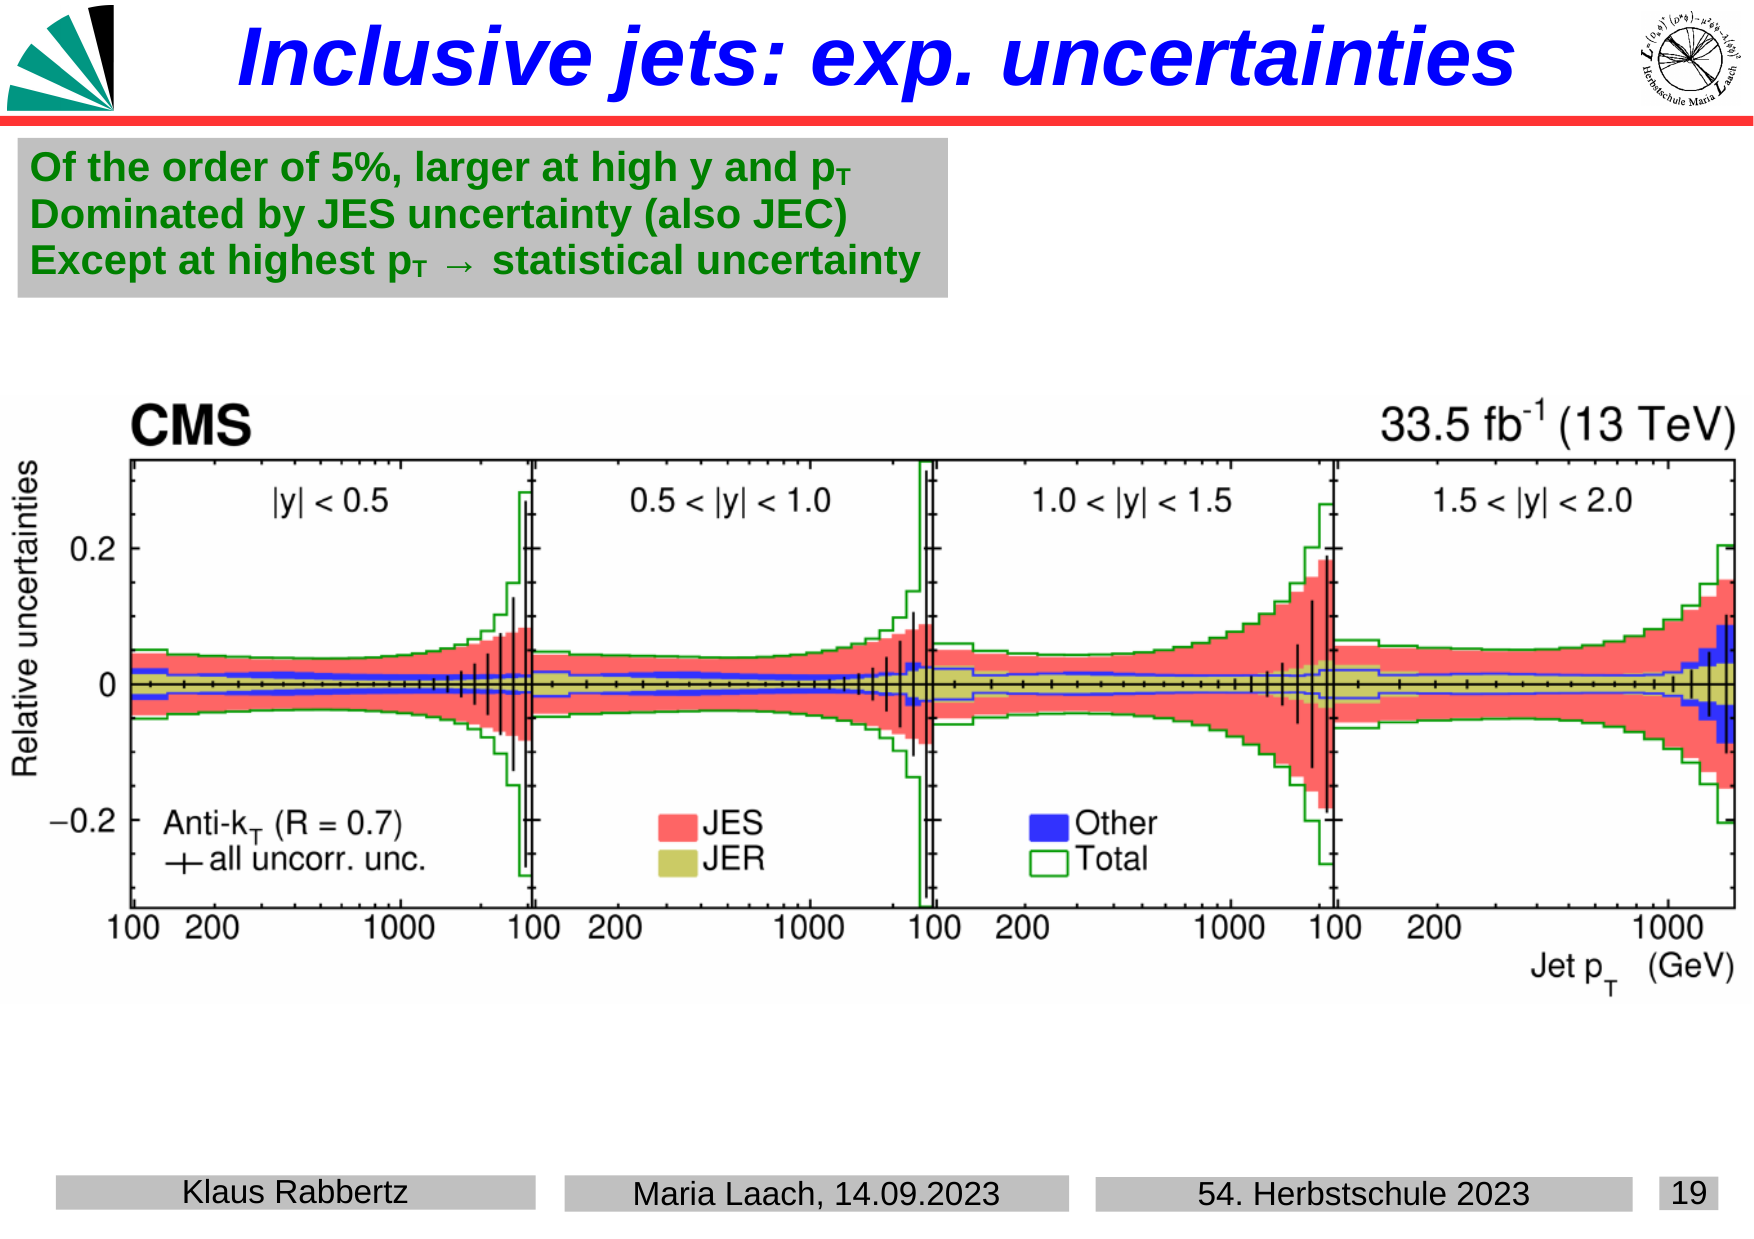

# Inclusive jets: exp. uncertainties
Of the order of 5%, larger at high y and pT
Dominated by JES uncertainty (also JEC)
Except at highest pT → statistical uncertainty